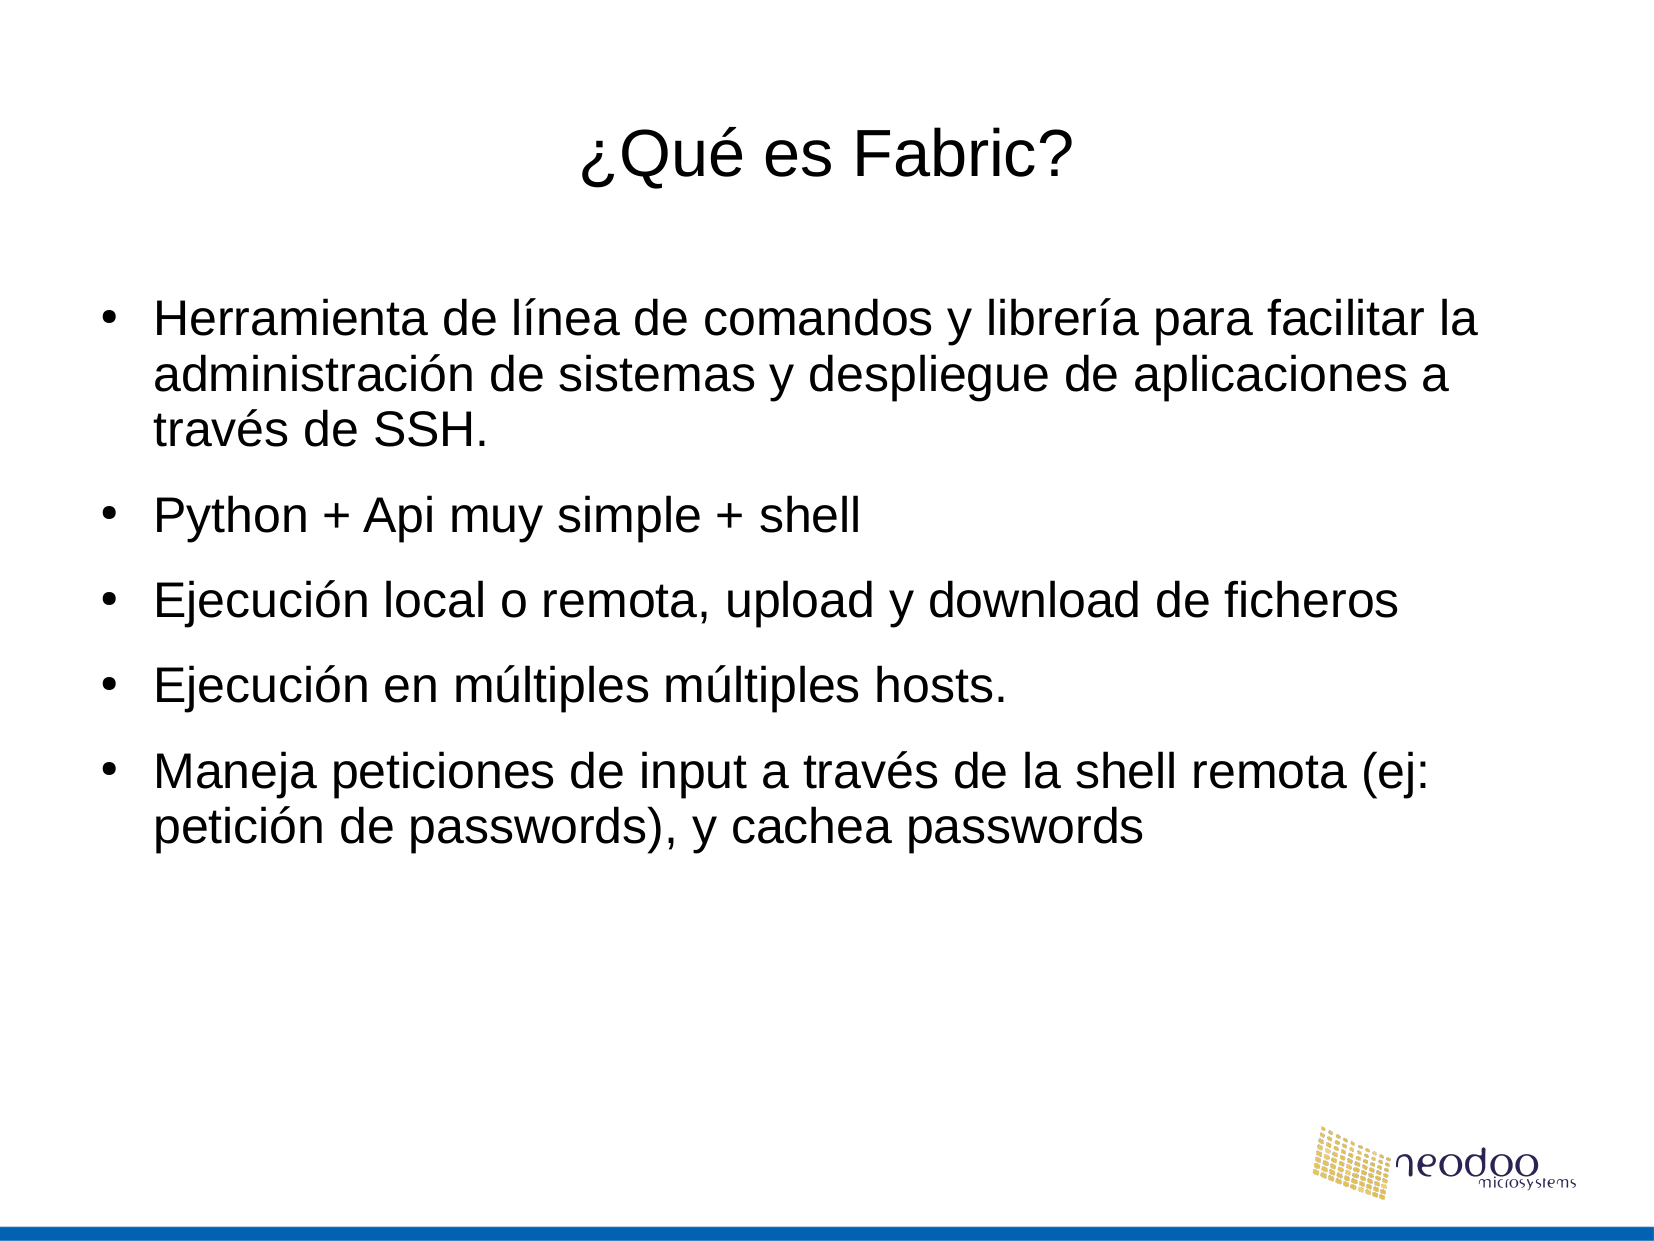

# ¿Qué es Fabric?
Herramienta de línea de comandos y librería para facilitar la administración de sistemas y despliegue de aplicaciones a través de SSH.
Python + Api muy simple + shell
Ejecución local o remota, upload y download de ficheros
Ejecución en múltiples múltiples hosts.
Maneja peticiones de input a través de la shell remota (ej: petición de passwords), y cachea passwords